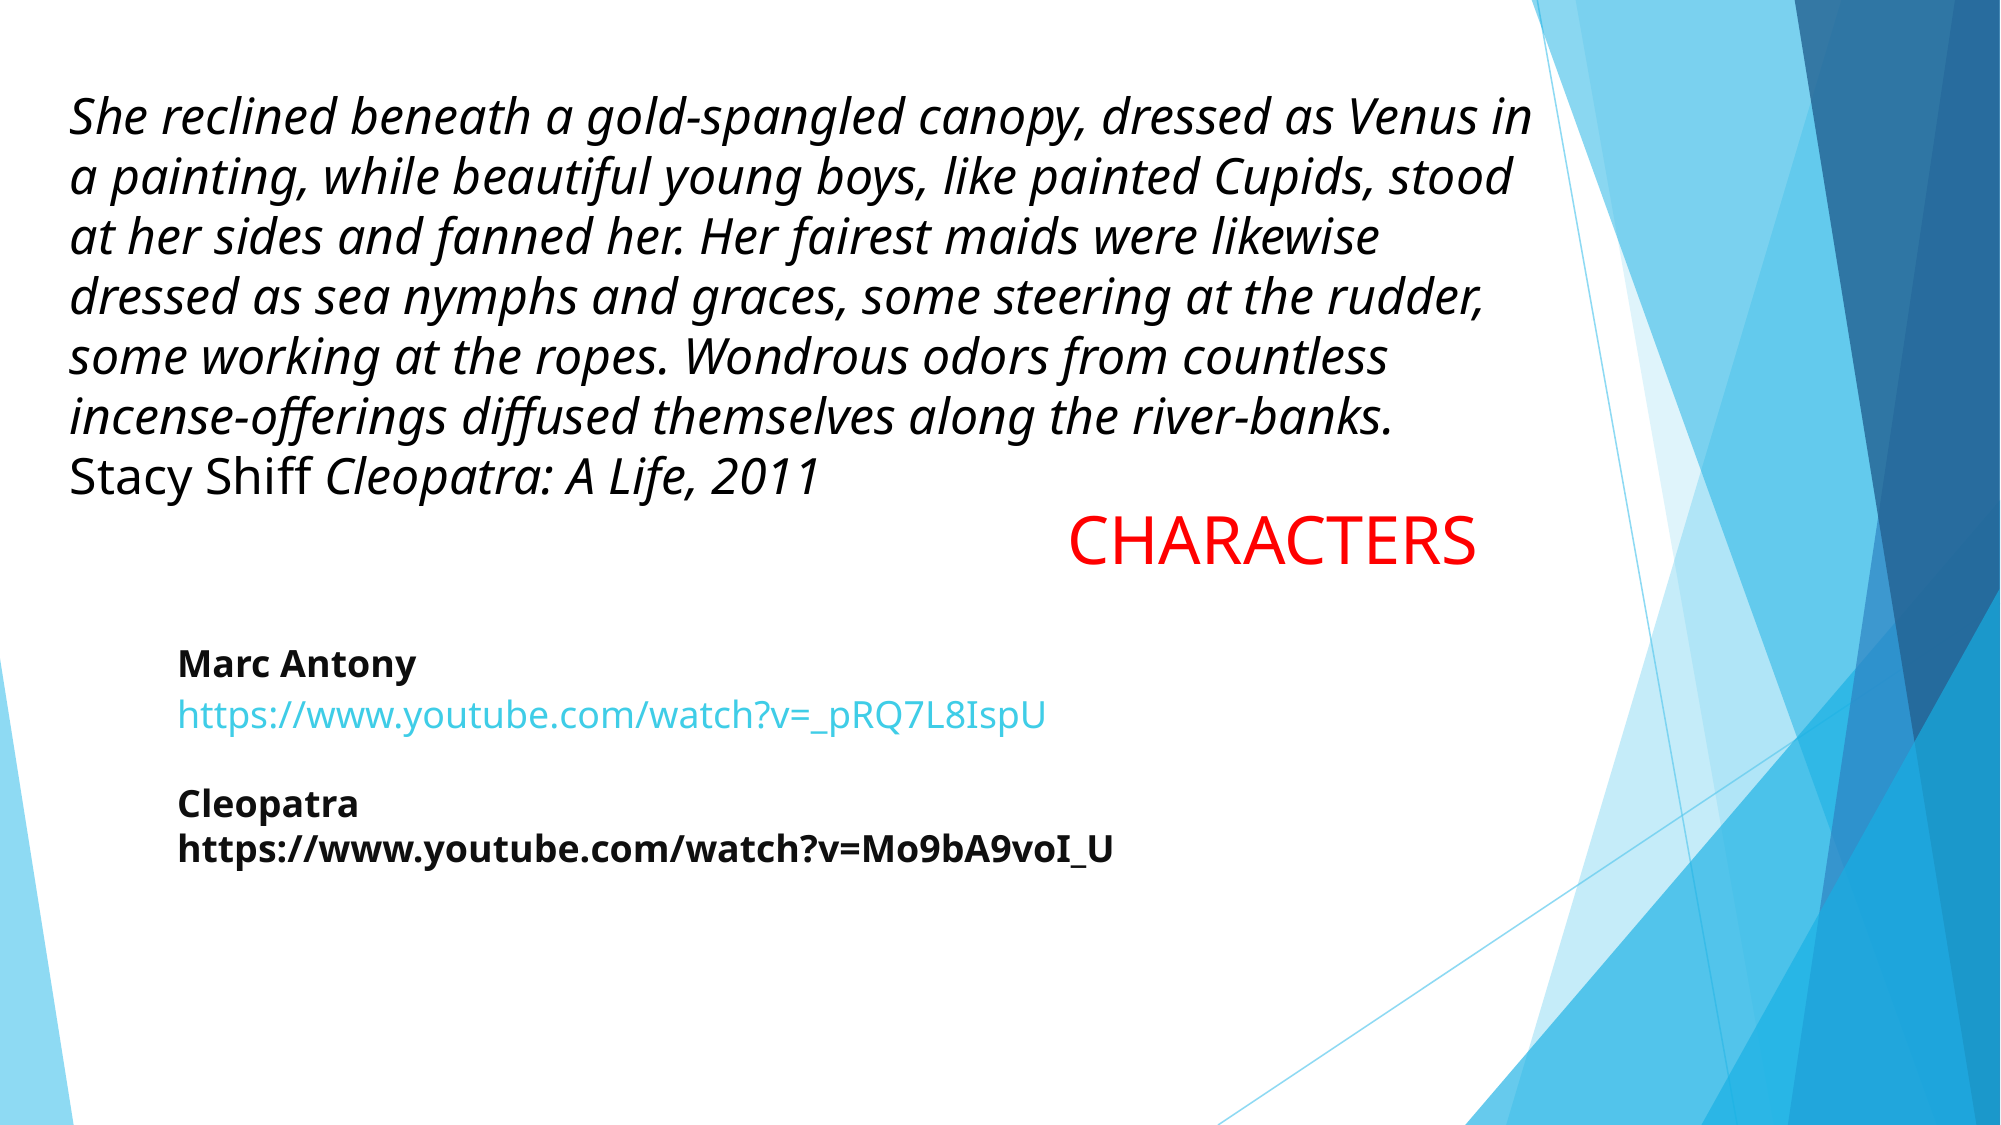

She reclined beneath a gold-spangled canopy, dressed as Venus in a painting, while beautiful young boys, like painted Cupids, stood at her sides and fanned her. Her fairest maids were likewise dressed as sea nymphs and graces, some steering at the rudder, some working at the ropes. Wondrous odors from countless incense-offerings diffused themselves along the river-banks.
Stacy Shiff Cleopatra: A Life, 2011
CHARACTERS
Marc Antony
https://www.youtube.com/watch?v=_pRQ7L8IspU
Cleopatra
https://www.youtube.com/watch?v=Mo9bA9voI_U